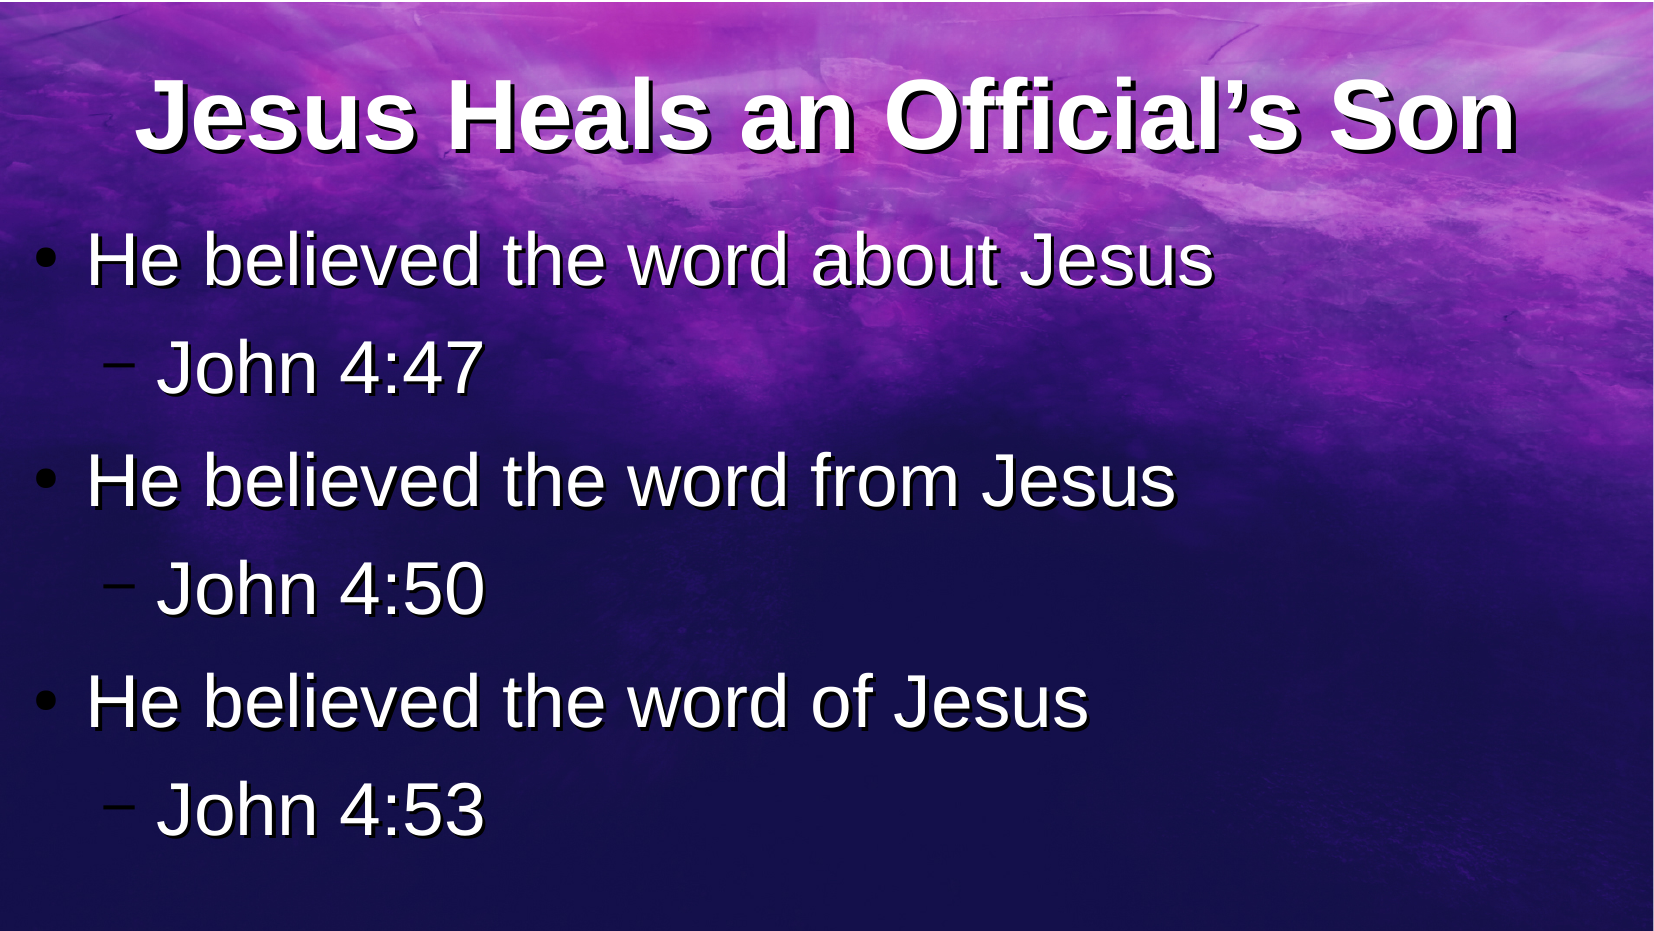

# Jesus Heals an Official’s Son
He believed the word about Jesus
John 4:47
He believed the word from Jesus
John 4:50
He believed the word of Jesus
John 4:53